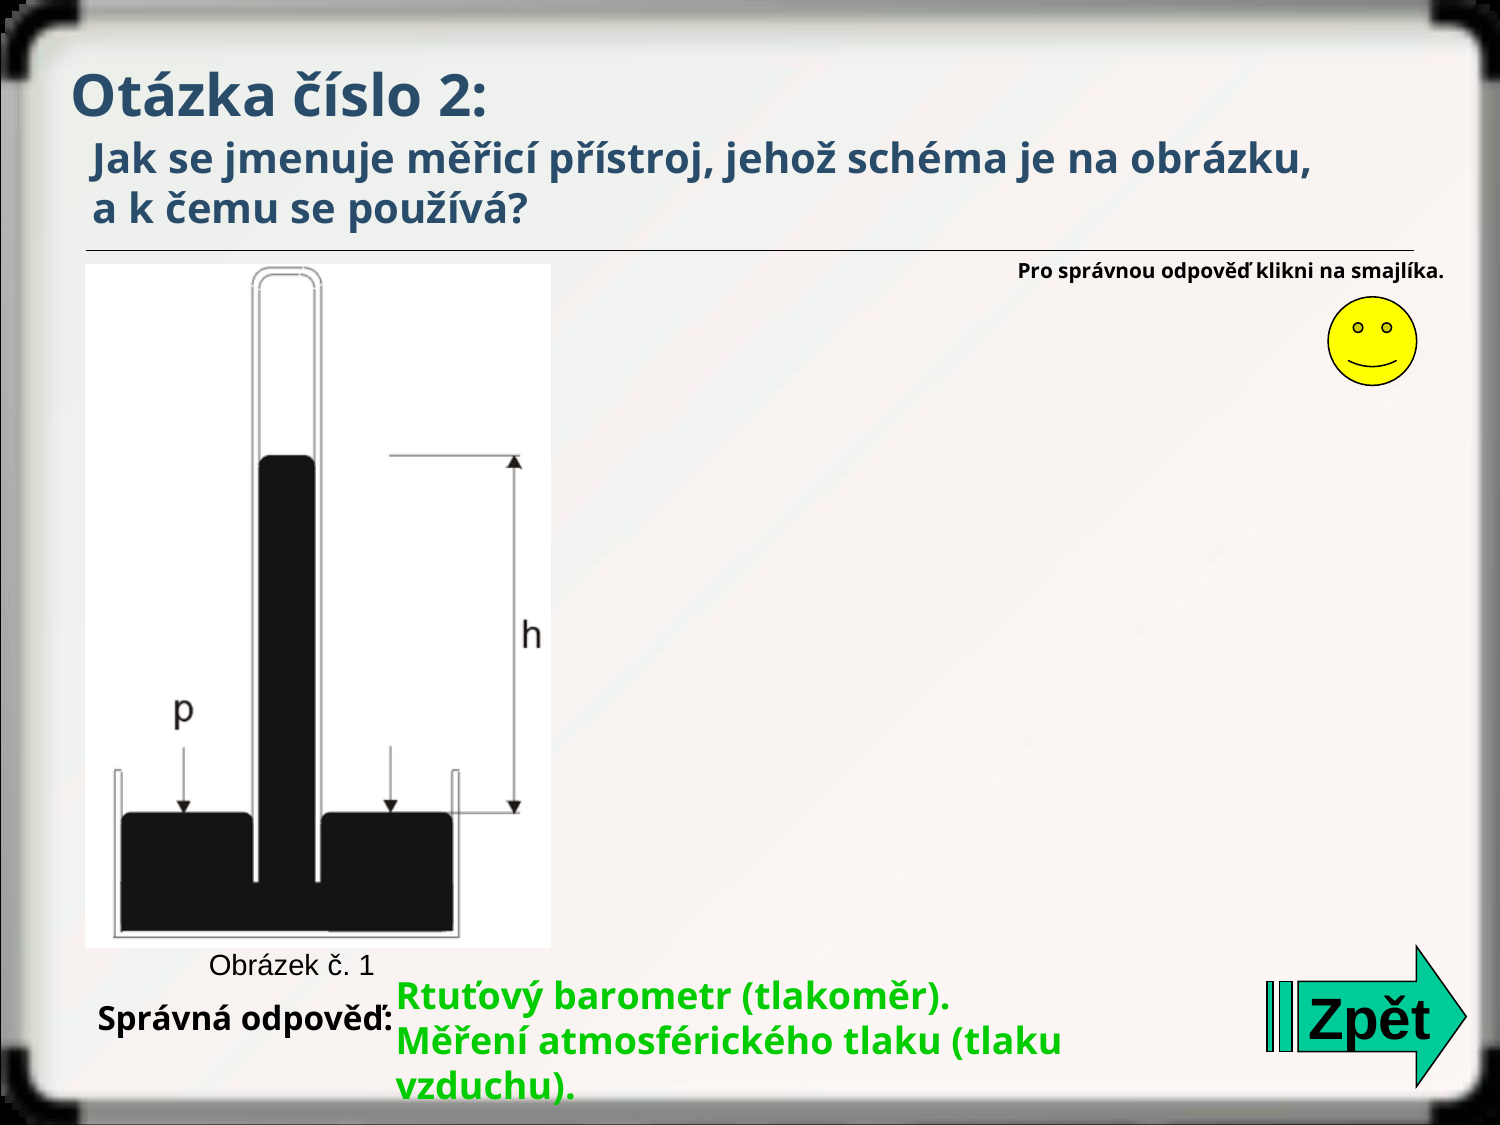

Otázka číslo 2:
Jak se jmenuje měřicí přístroj, jehož schéma je na obrázku,
a k čemu se používá?
Pro správnou odpověď klikni na smajlíka.
Obrázek č. 1
Zpět
Správná odpověď:
Rtuťový barometr (tlakoměr).
Měření atmosférického tlaku (tlaku vzduchu).